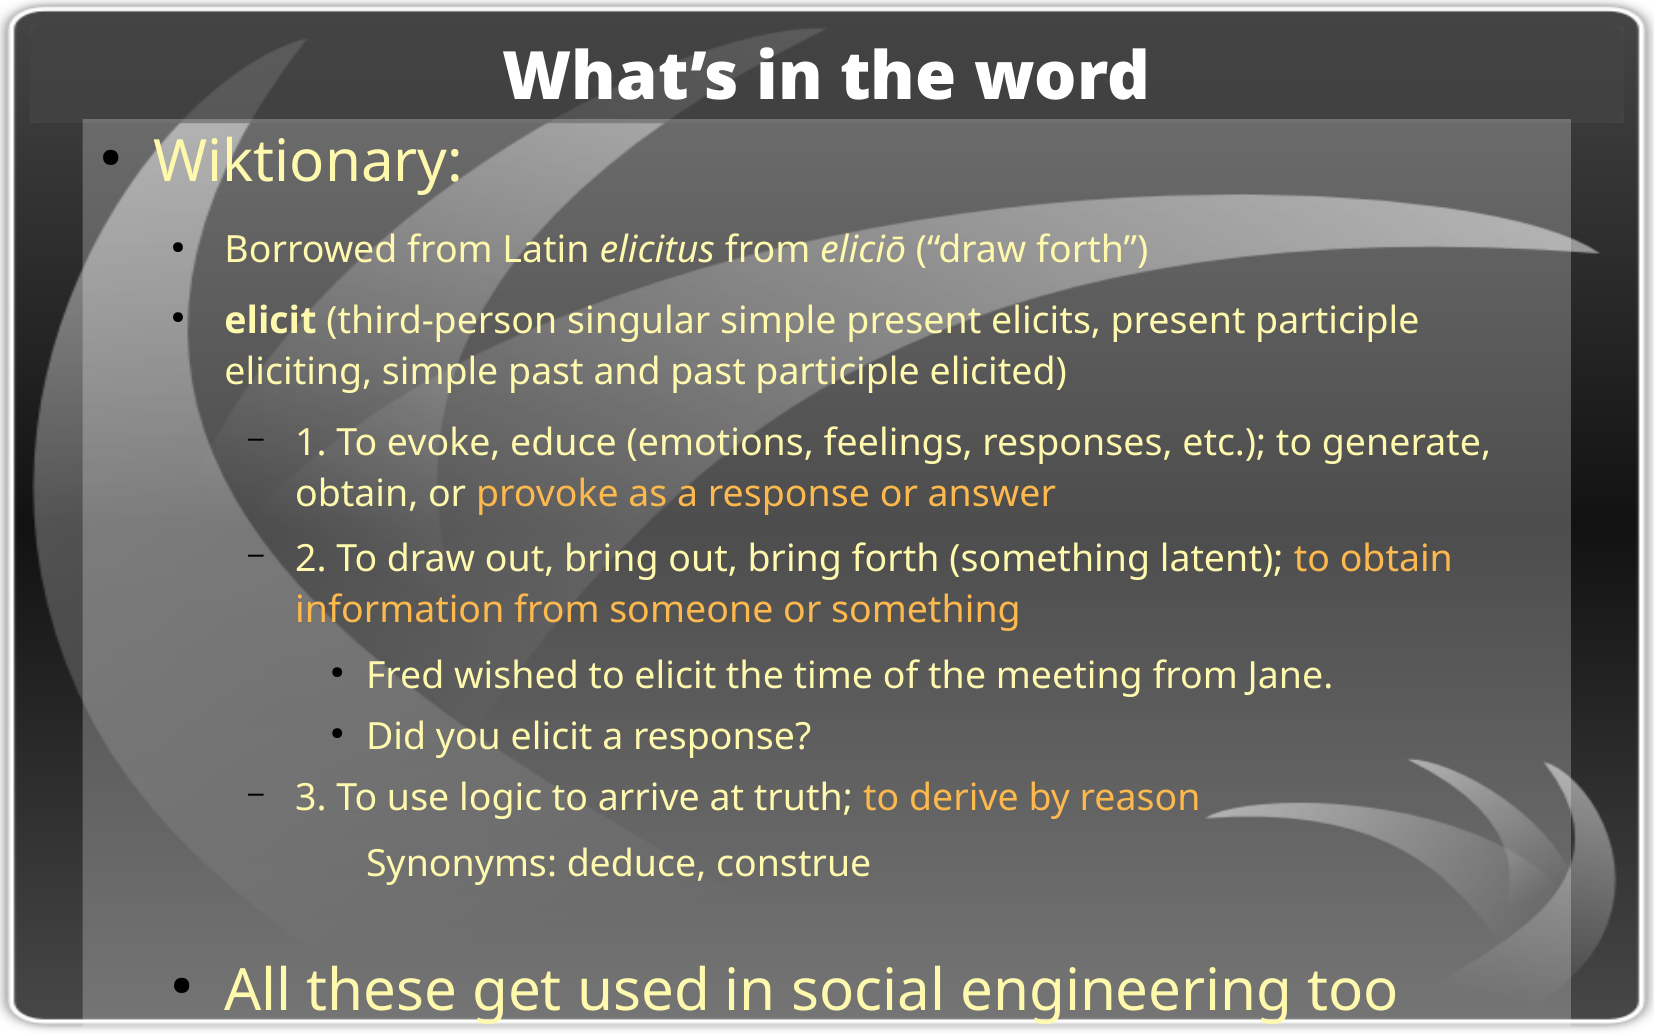

# What’s in the word
Wiktionary:
Borrowed from Latin elicitus from eliciō (“draw forth”)
elicit (third-person singular simple present elicits, present participle eliciting, simple past and past participle elicited)
1. To evoke, educe (emotions, feelings, responses, etc.); to generate, obtain, or provoke as a response or answer
2. To draw out, bring out, bring forth (something latent); to obtain information from someone or something
Fred wished to elicit the time of the meeting from Jane.
Did you elicit a response?
3. To use logic to arrive at truth; to derive by reason
Synonyms: deduce, construe
All these get used in social engineering too